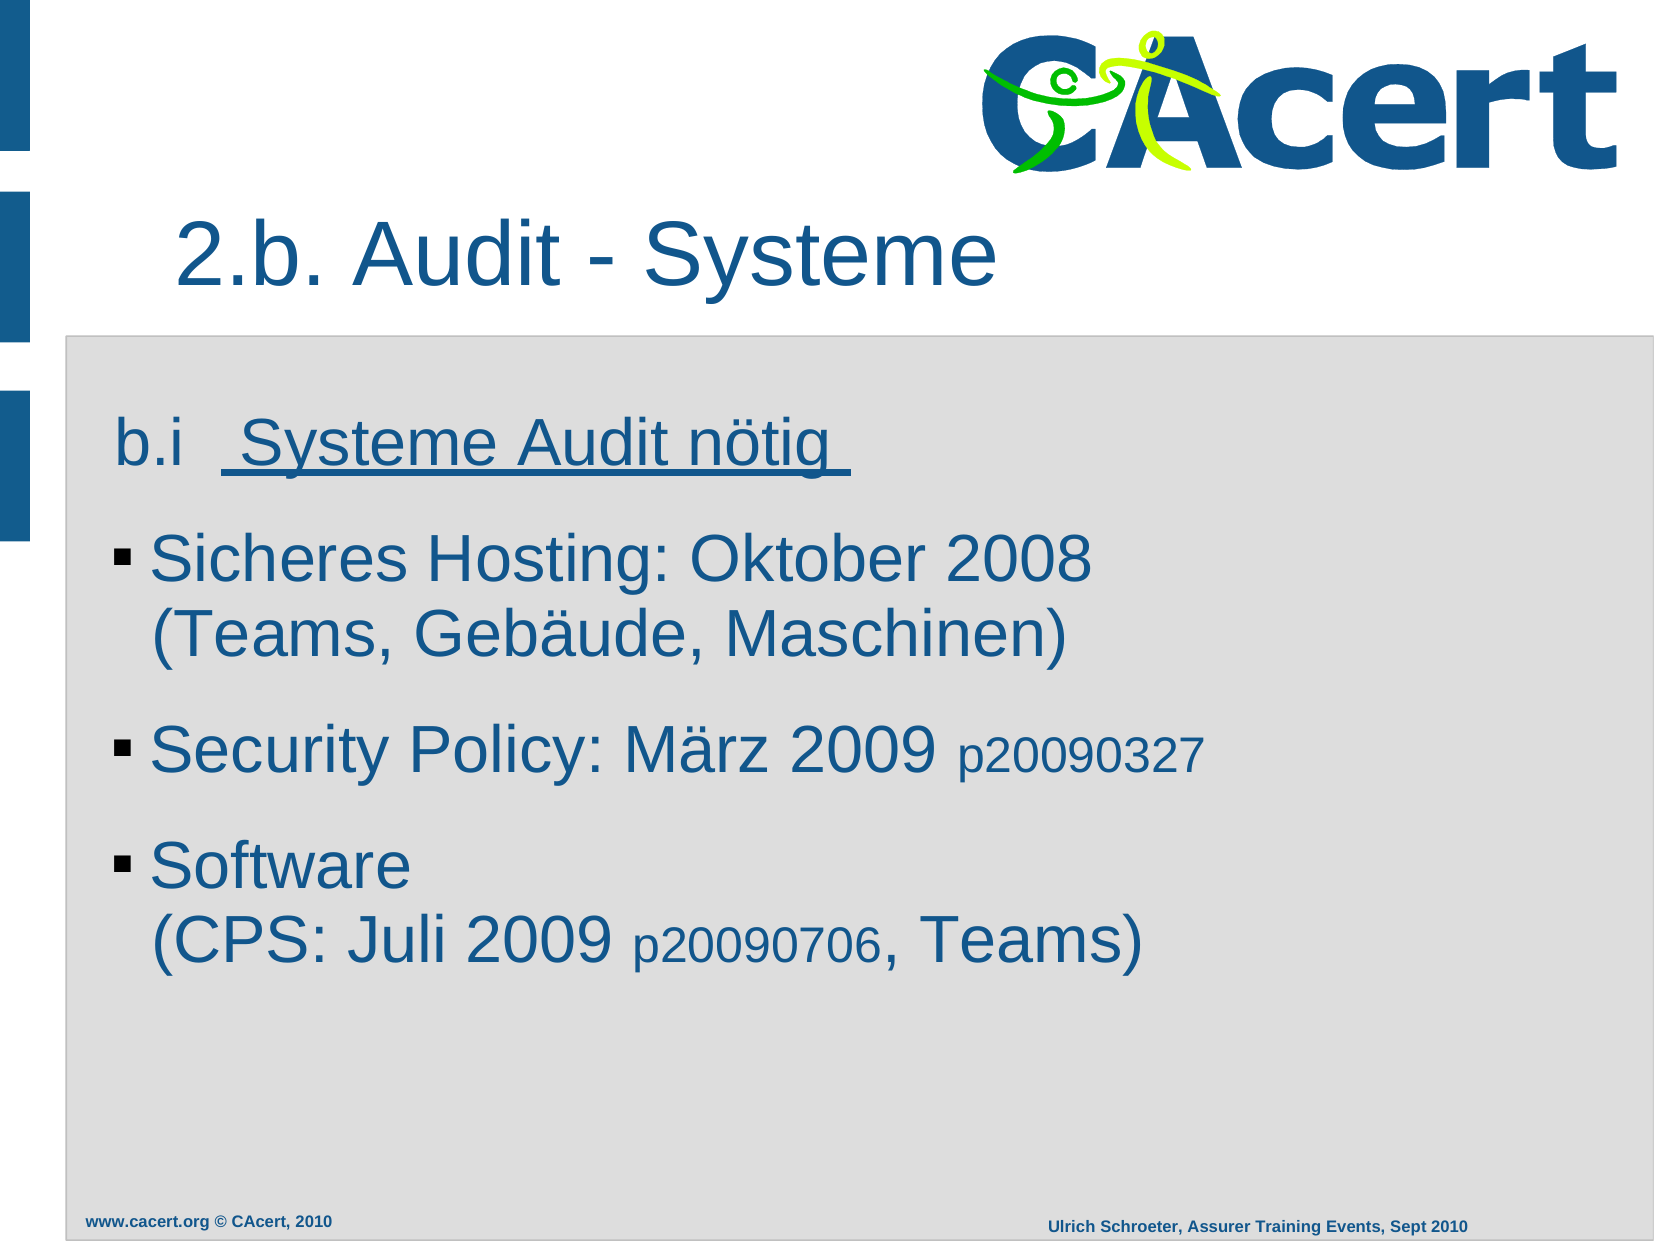

2.b. Audit - Systeme
b.i Systeme Audit nötig
 Sicheres Hosting: Oktober 2008
 (Teams, Gebäude, Maschinen)
 Security Policy: März 2009 p20090327
 Software
 (CPS: Juli 2009 p20090706, Teams)